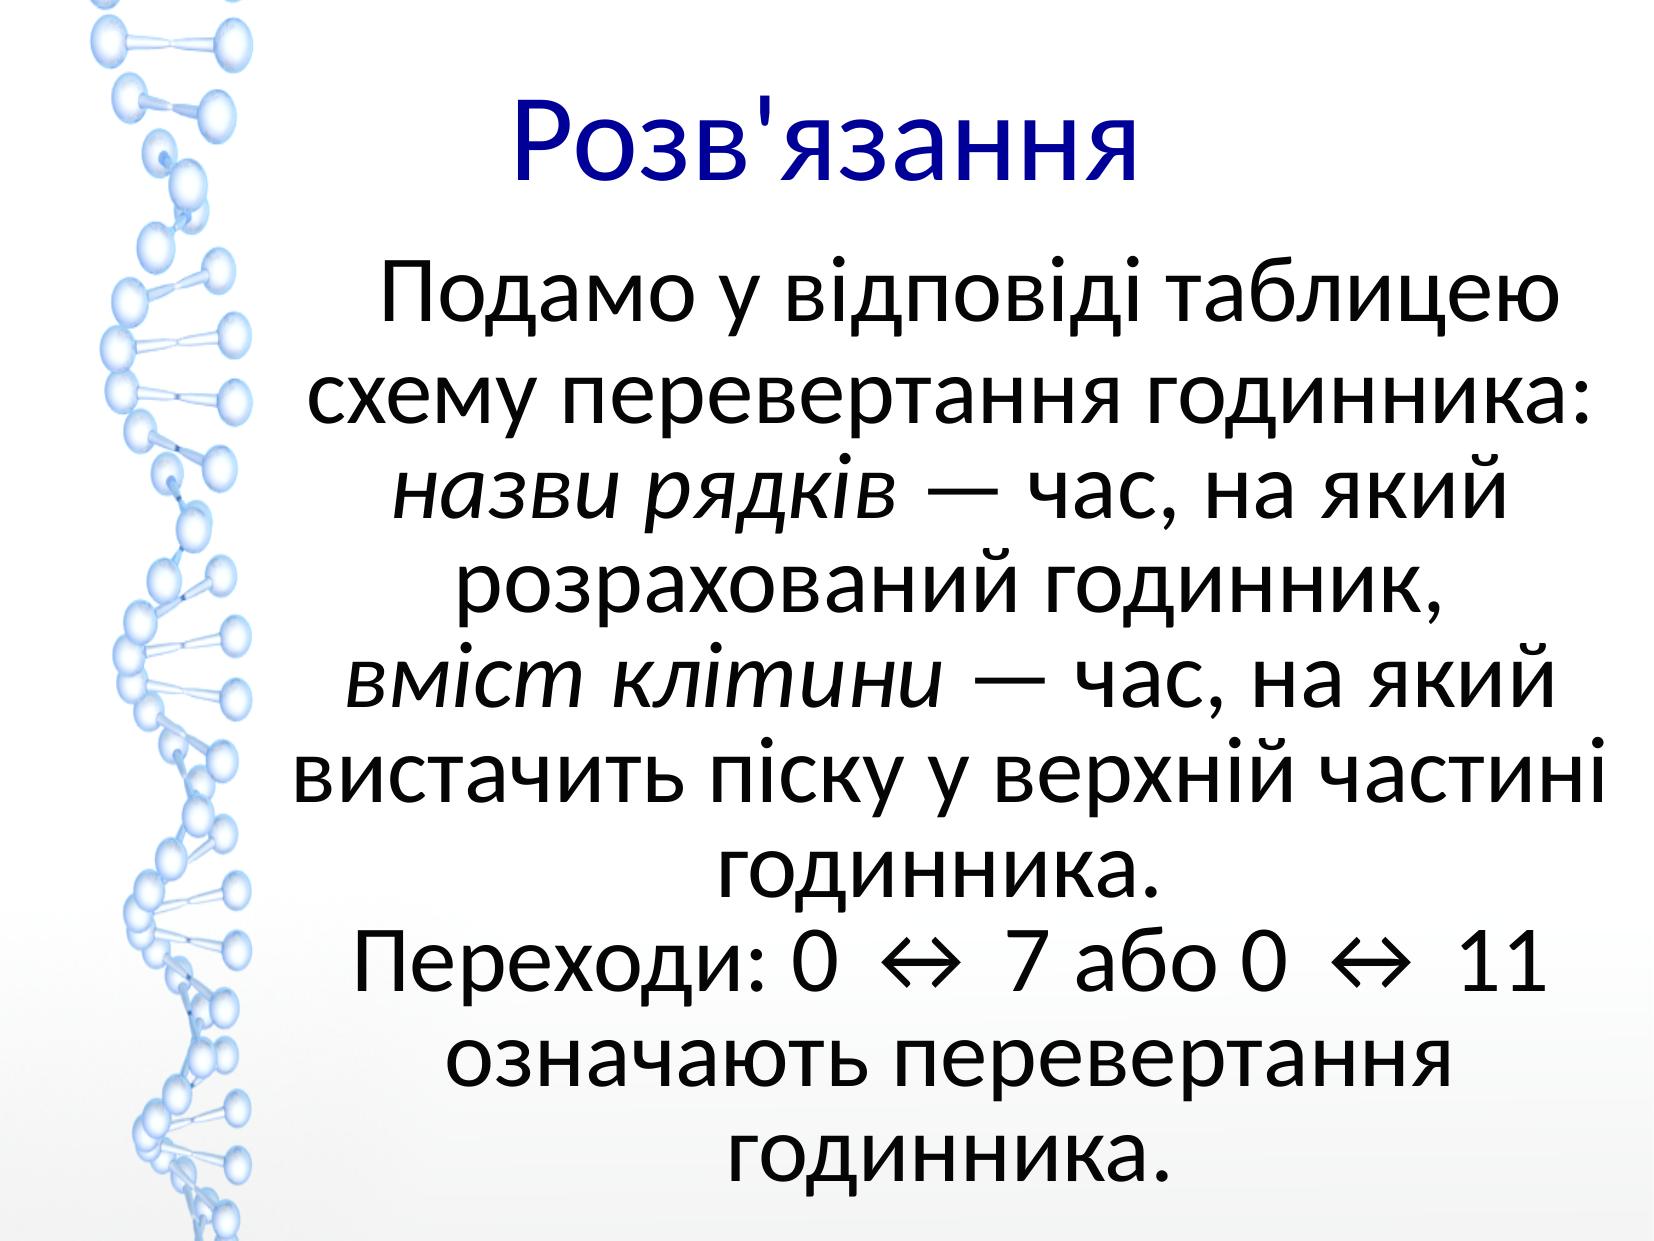

# Розв'язання
 Подамо у відповіді таблицею схему перевертання годинника: назви рядків — час, на який розрахований годинник,
вміст клітини — час, на який вистачить піску у верхній частині годинника.
Переходи: 0 ↔ 7 або 0 ↔ 11 означають перевертання годинника.